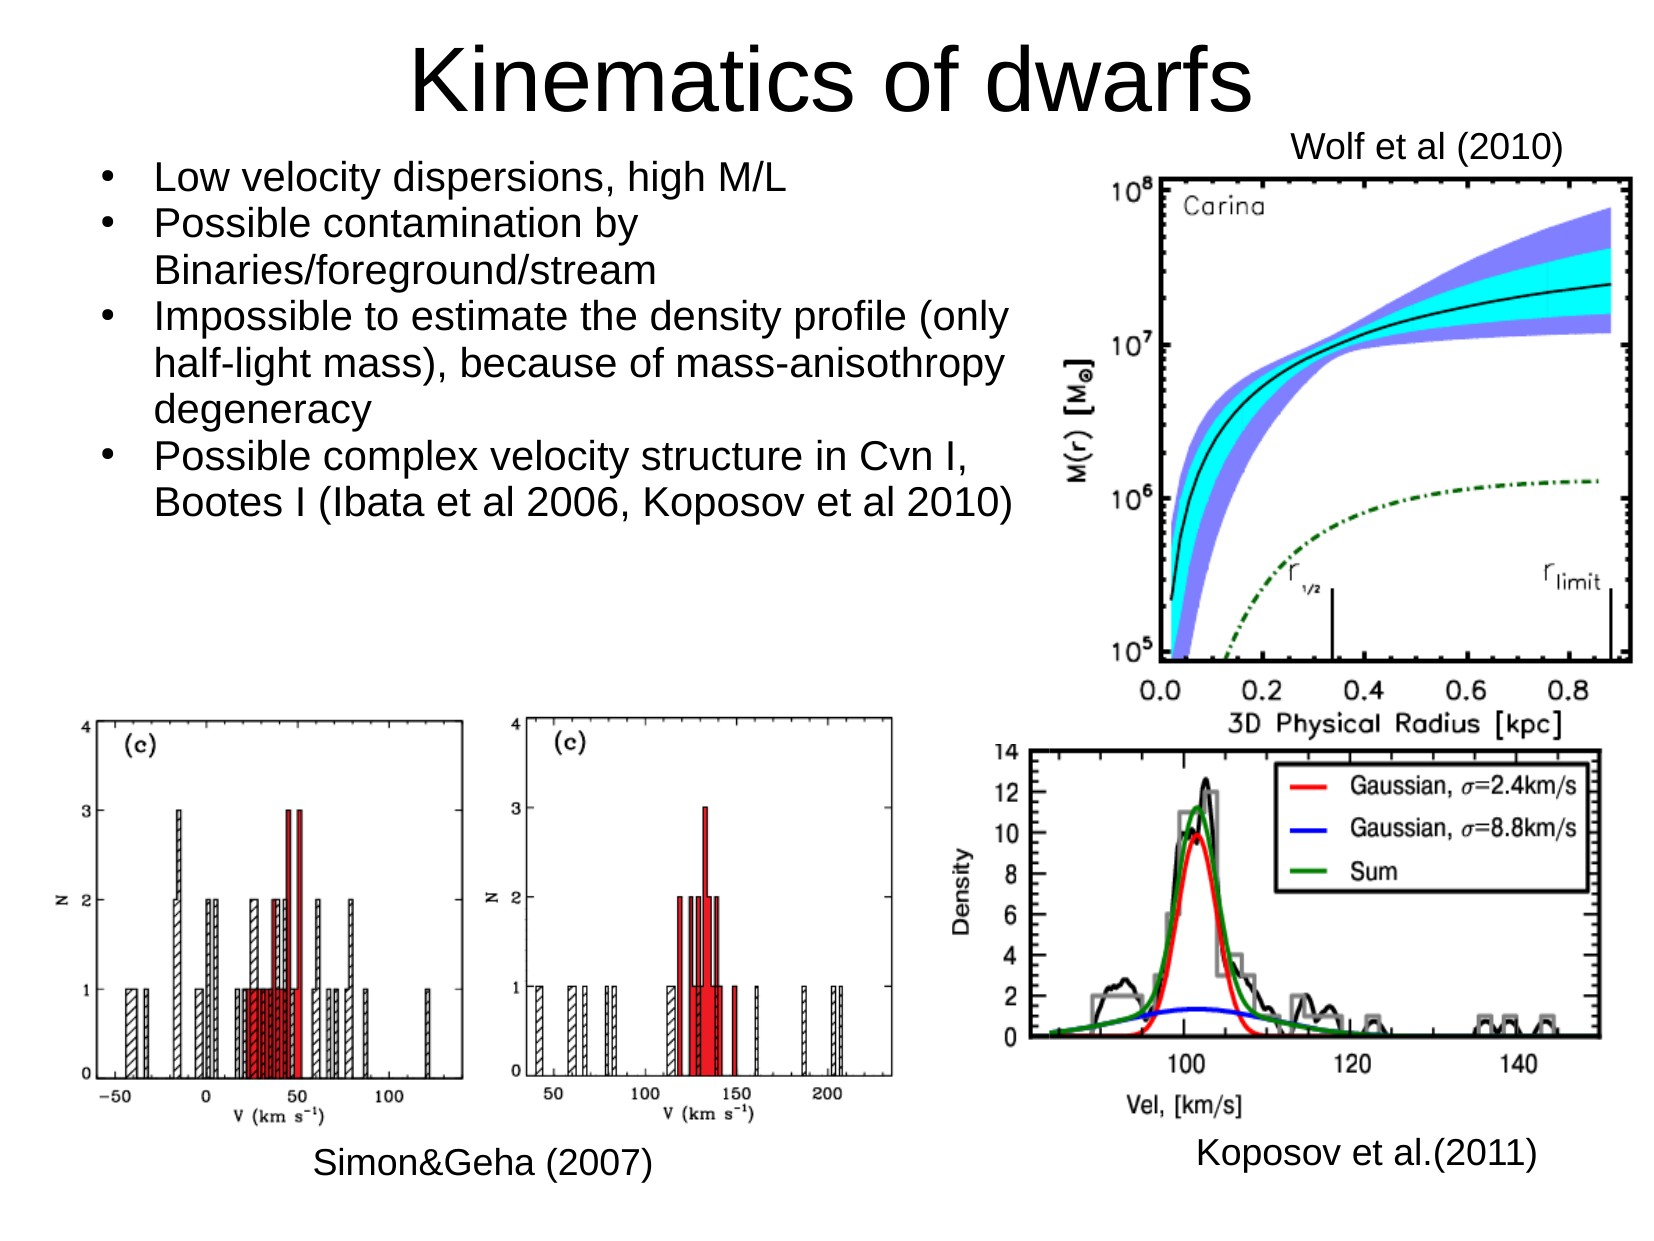

# Kinematics of dwarfs
Wolf et al (2010)
Low velocity dispersions, high M/L
Possible contamination by Binaries/foreground/stream
Impossible to estimate the density profile (only half-light mass), because of mass-anisothropy degeneracy
Possible complex velocity structure in Cvn I, Bootes I (Ibata et al 2006, Koposov et al 2010)
Simon&Geha (2007)
Koposov et al.(2011)